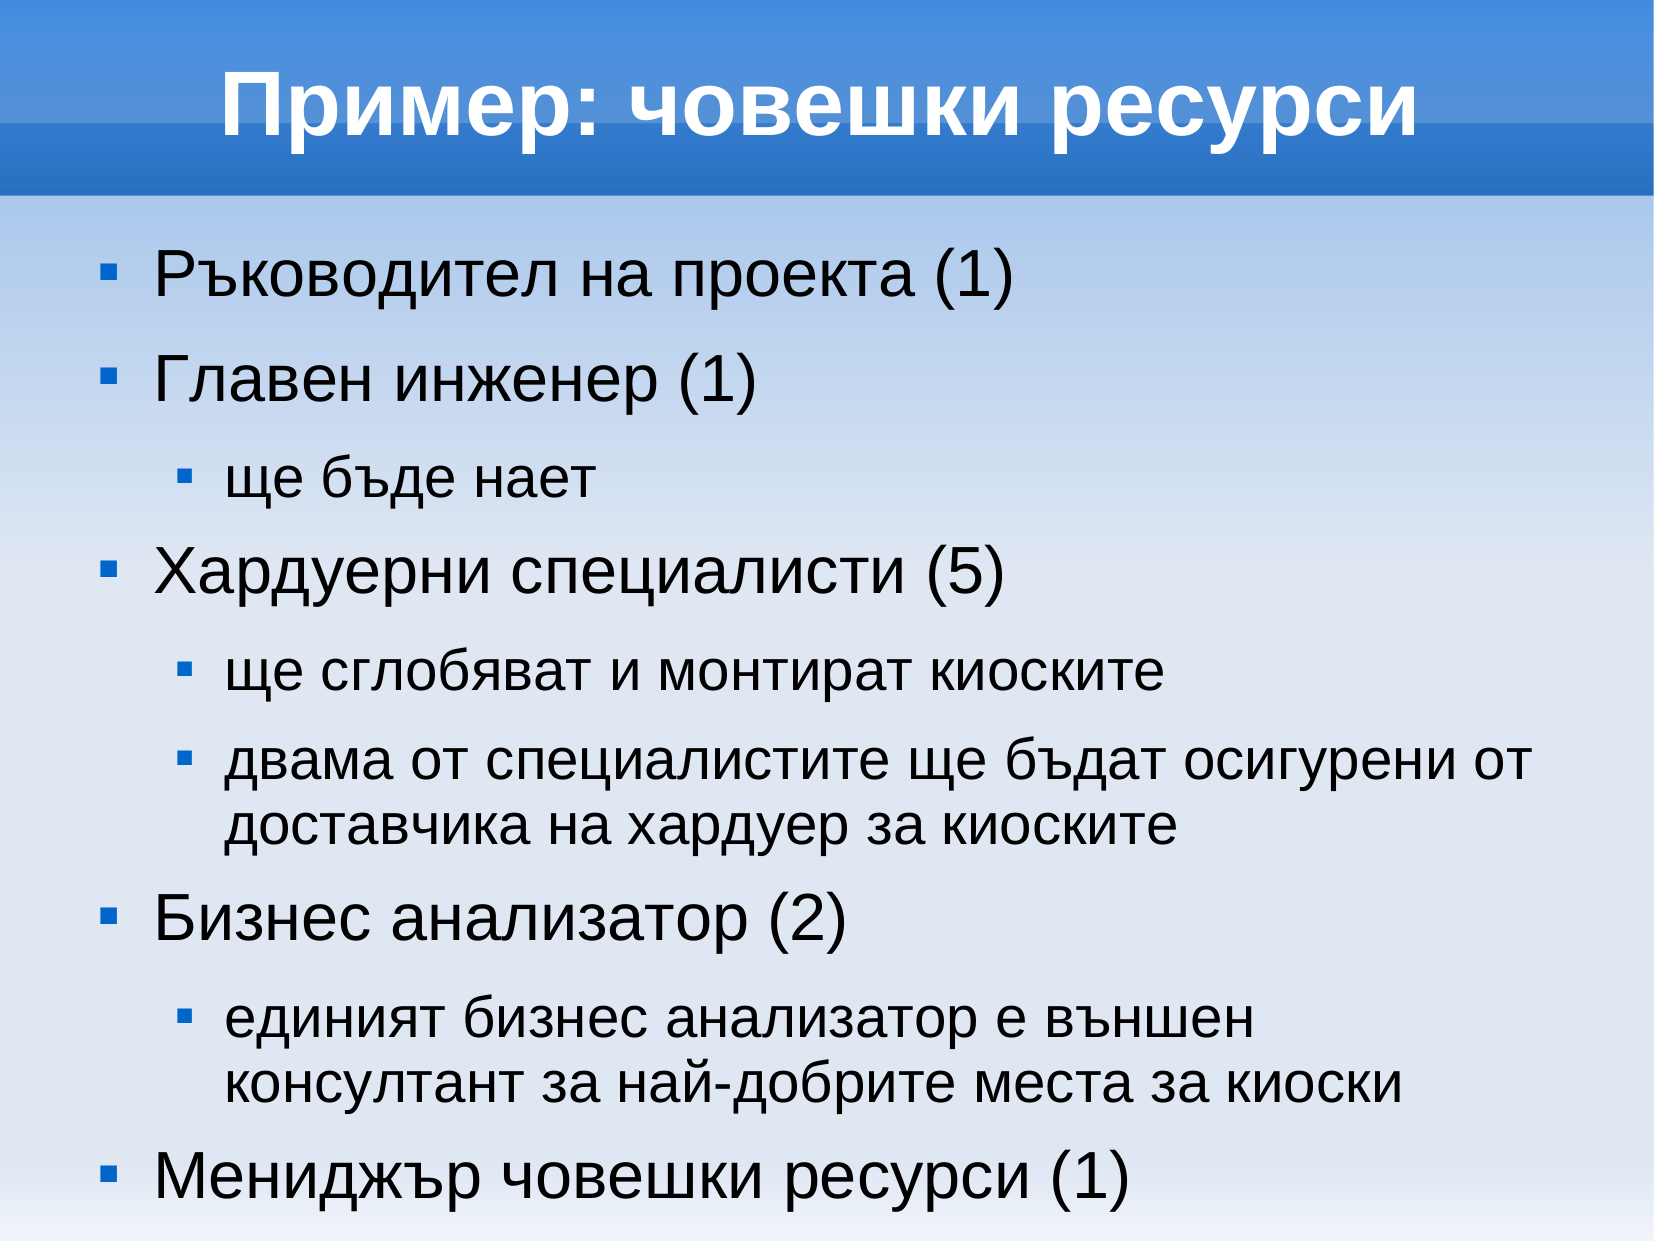

# Пример: човешки ресурси
Ръководител на проекта (1)
Главен инженер (1)
ще бъде нает
Хардуерни специалисти (5)
ще сглобяват и монтират киоските
двама от специалистите ще бъдат осигурени от доставчика на хардуер за киоските
Бизнес анализатор (2)
единият бизнес анализатор е външен консултант за най-добрите места за киоски
Мениджър човешки ресурси (1)